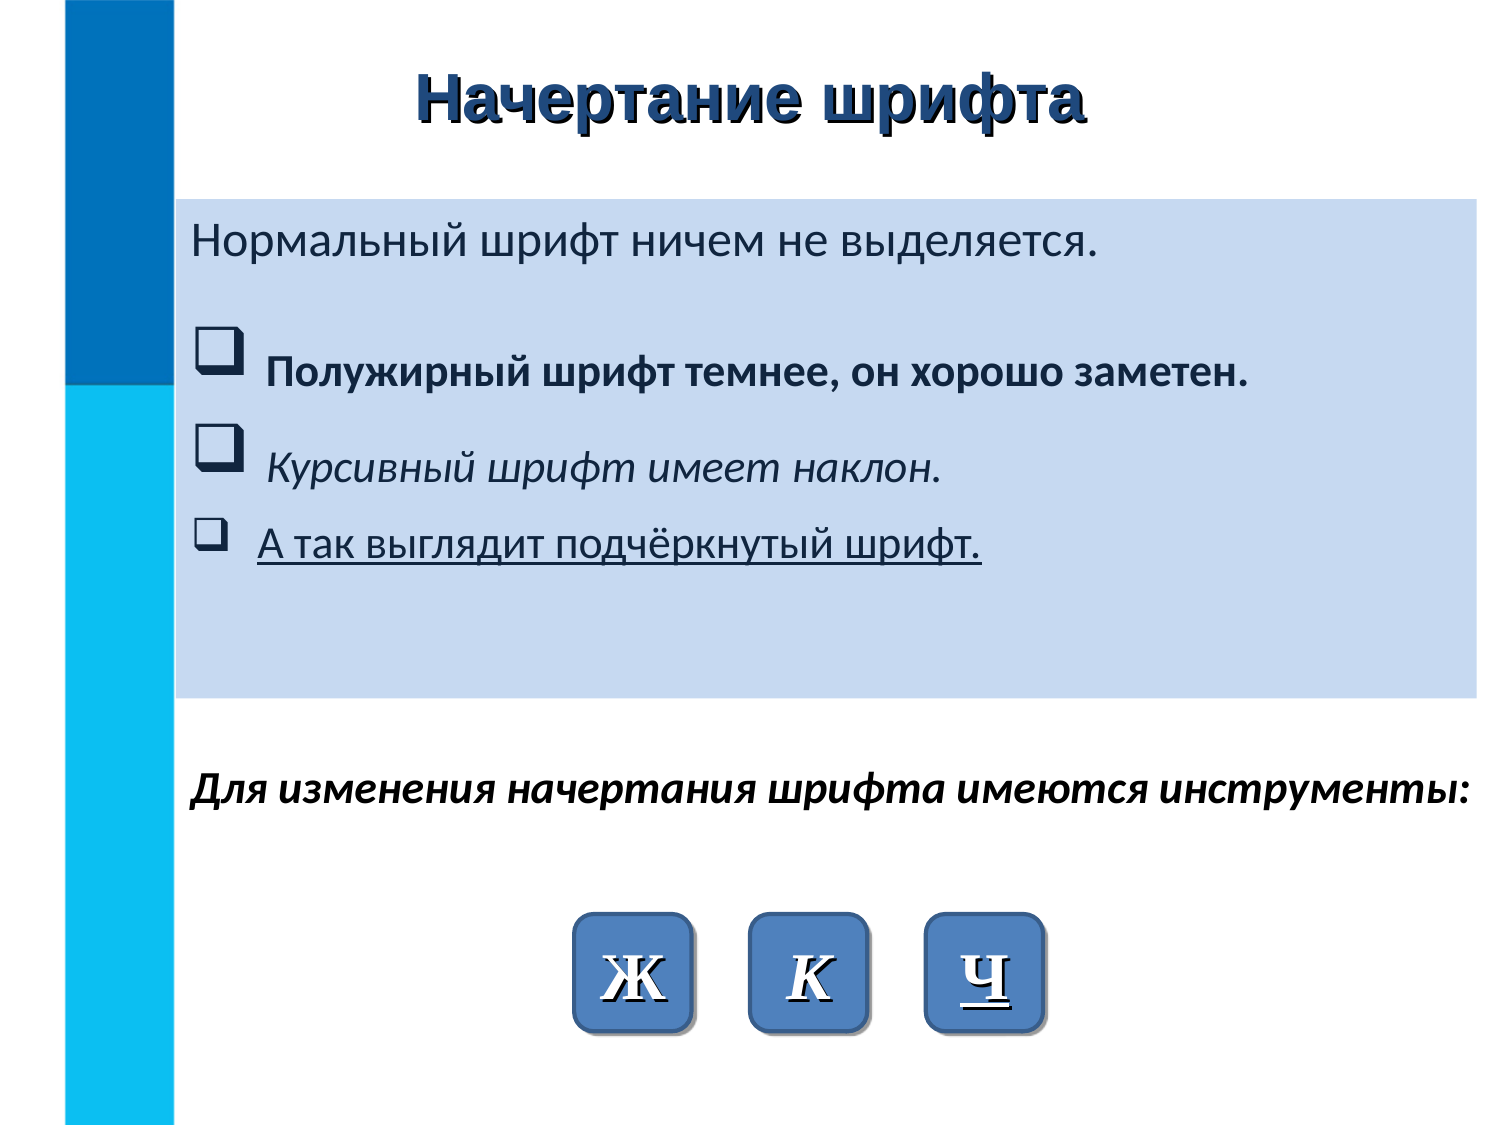

Начертание шрифта
# Нормальный шрифт ничем не выделяется.
 Полужирный шрифт темнее, он хорошо заметен.
 Курсивный шрифт имеет наклон.
 А так выглядит подчёркнутый шрифт.
Для изменения начертания шрифта имеются инструменты:
Ж
К
Ч